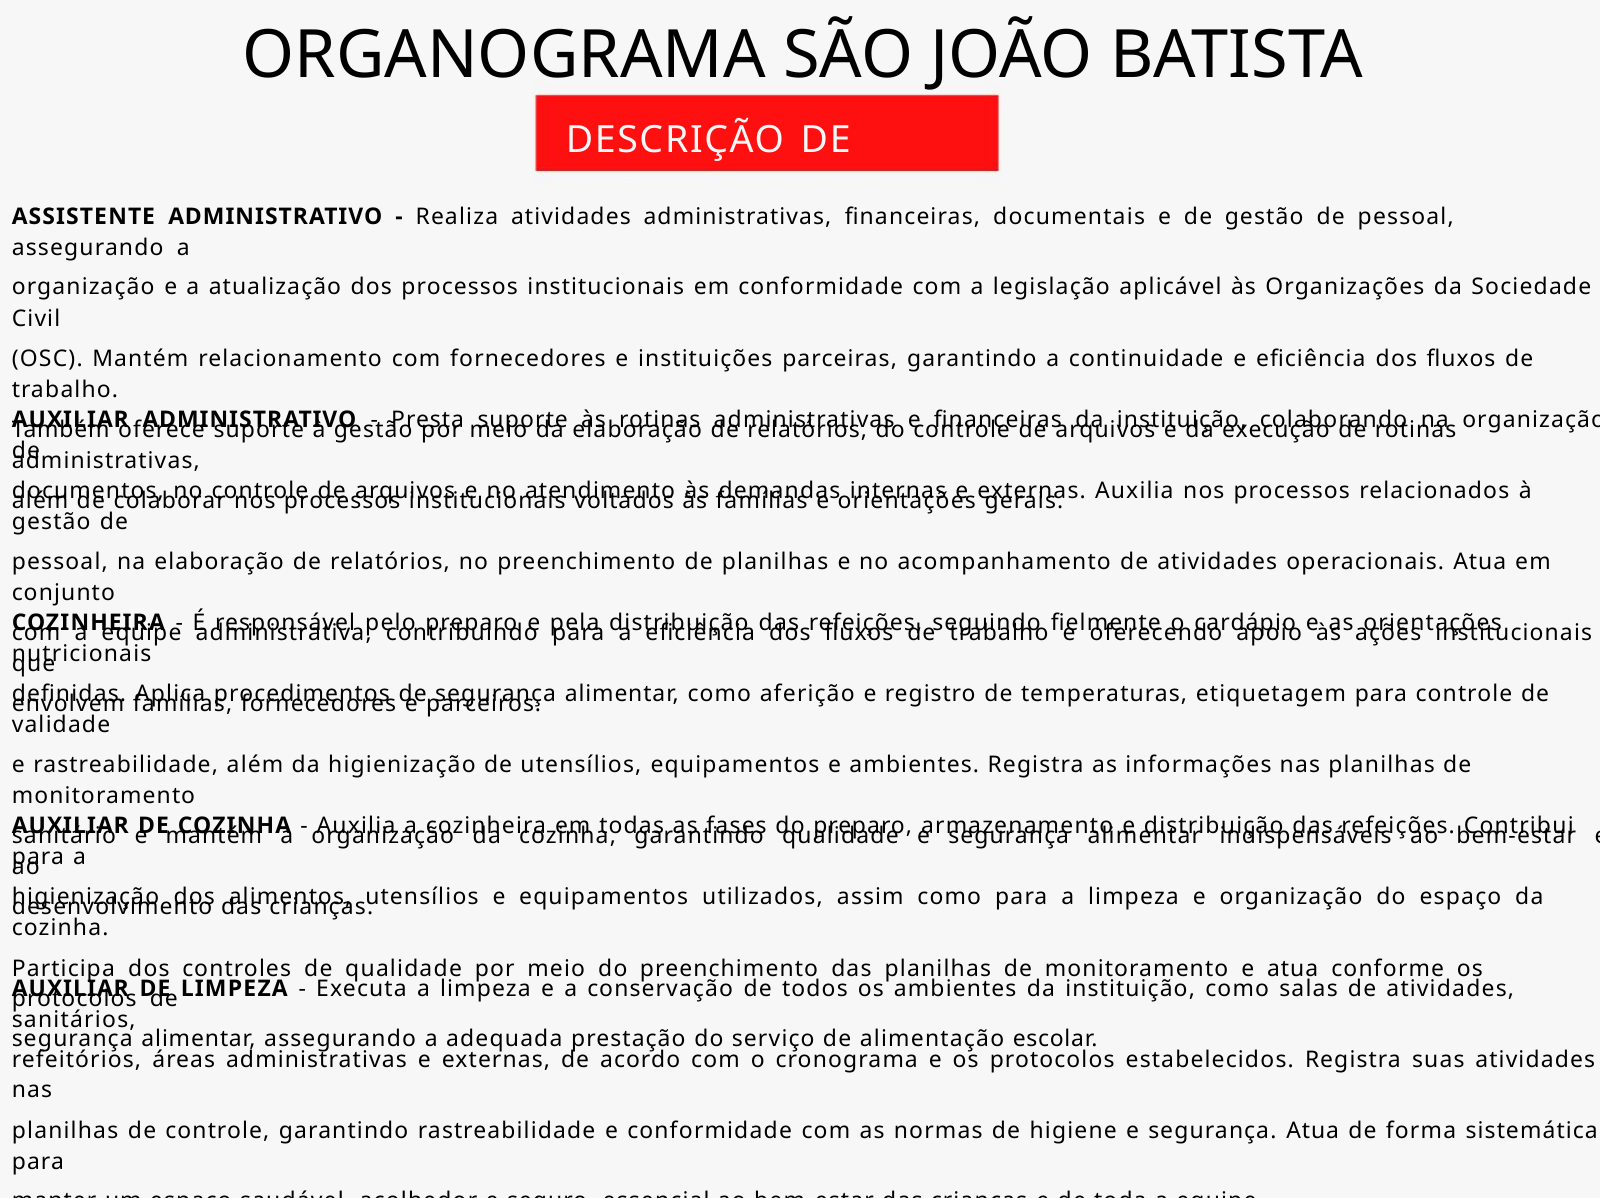

ORGANOGRAMA SÃO JOÃO BATISTA
DESCRIÇÃO DE CARGOS
ASSISTENTE ADMINISTRATIVO - Realiza atividades administrativas, financeiras, documentais e de gestão de pessoal, assegurando a
organização e a atualização dos processos institucionais em conformidade com a legislação aplicável às Organizações da Sociedade Civil
(OSC). Mantém relacionamento com fornecedores e instituições parceiras, garantindo a continuidade e eficiência dos fluxos de trabalho.
Também oferece suporte à gestão por meio da elaboração de relatórios, do controle de arquivos e da execução de rotinas administrativas,
além de colaborar nos processos institucionais voltados às famílias e orientações gerais.
AUXILIAR ADMINISTRATIVO - Presta suporte às rotinas administrativas e financeiras da instituição, colaborando na organização de
documentos, no controle de arquivos e no atendimento às demandas internas e externas. Auxilia nos processos relacionados à gestão de
pessoal, na elaboração de relatórios, no preenchimento de planilhas e no acompanhamento de atividades operacionais. Atua em conjunto
com a equipe administrativa, contribuindo para a eficiência dos fluxos de trabalho e oferecendo apoio às ações institucionais que
envolvem famílias, fornecedores e parceiros.
COZINHEIRA - É responsável pelo preparo e pela distribuição das refeições, seguindo fielmente o cardápio e as orientações nutricionais
definidas. Aplica procedimentos de segurança alimentar, como aferição e registro de temperaturas, etiquetagem para controle de validade
e rastreabilidade, além da higienização de utensílios, equipamentos e ambientes. Registra as informações nas planilhas de monitoramento
sanitário e mantém a organização da cozinha, garantindo qualidade e segurança alimentar indispensáveis ao bem-estar e ao
desenvolvimento das crianças.
AUXILIAR DE COZINHA - Auxilia a cozinheira em todas as fases do preparo, armazenamento e distribuição das refeições. Contribui para a
higienização dos alimentos, utensílios e equipamentos utilizados, assim como para a limpeza e organização do espaço da cozinha.
Participa dos controles de qualidade por meio do preenchimento das planilhas de monitoramento e atua conforme os protocolos de
segurança alimentar, assegurando a adequada prestação do serviço de alimentação escolar.
AUXILIAR DE LIMPEZA - Executa a limpeza e a conservação de todos os ambientes da instituição, como salas de atividades, sanitários,
refeitórios, áreas administrativas e externas, de acordo com o cronograma e os protocolos estabelecidos. Registra suas atividades nas
planilhas de controle, garantindo rastreabilidade e conformidade com as normas de higiene e segurança. Atua de forma sistemática para
manter um espaço saudável, acolhedor e seguro, essencial ao bem-estar das crianças e de toda a equipe.